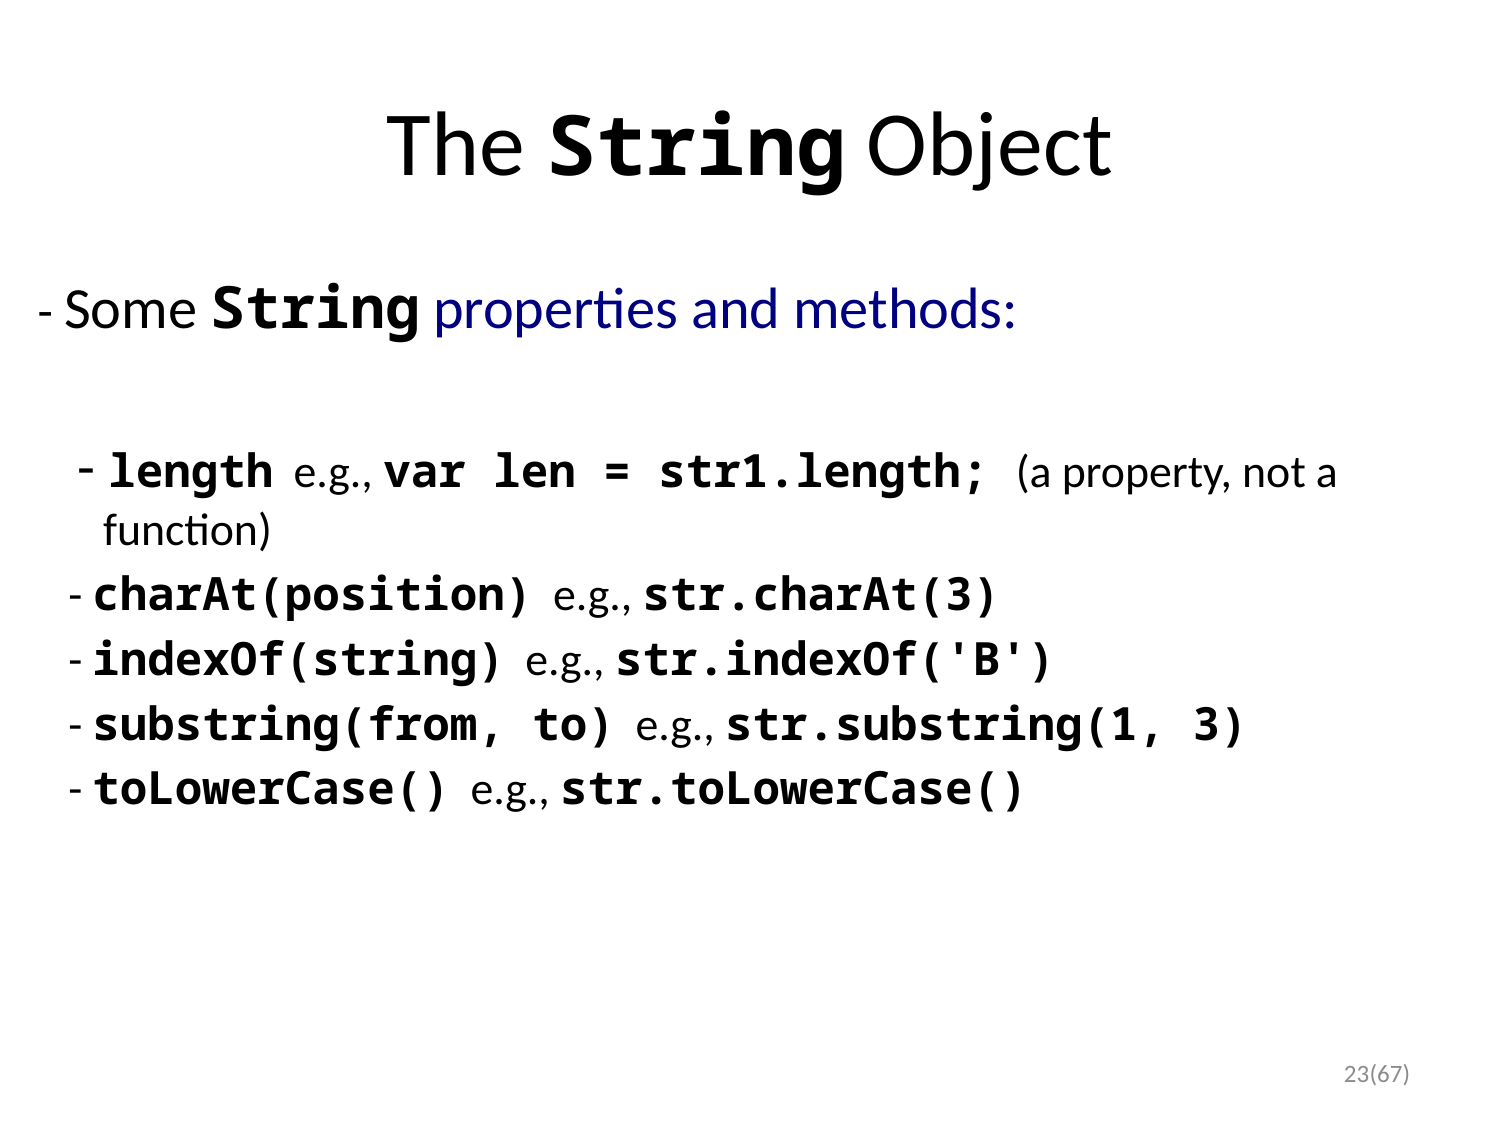

# The String Object
- Some String properties and methods:
 - length e.g., var len = str1.length; (a property, not a function)
 - charAt(position) e.g., str.charAt(3)
 - indexOf(string) e.g., str.indexOf('B')
 - substring(from, to) e.g., str.substring(1, 3)
 - toLowerCase() e.g., str.toLowerCase()
23